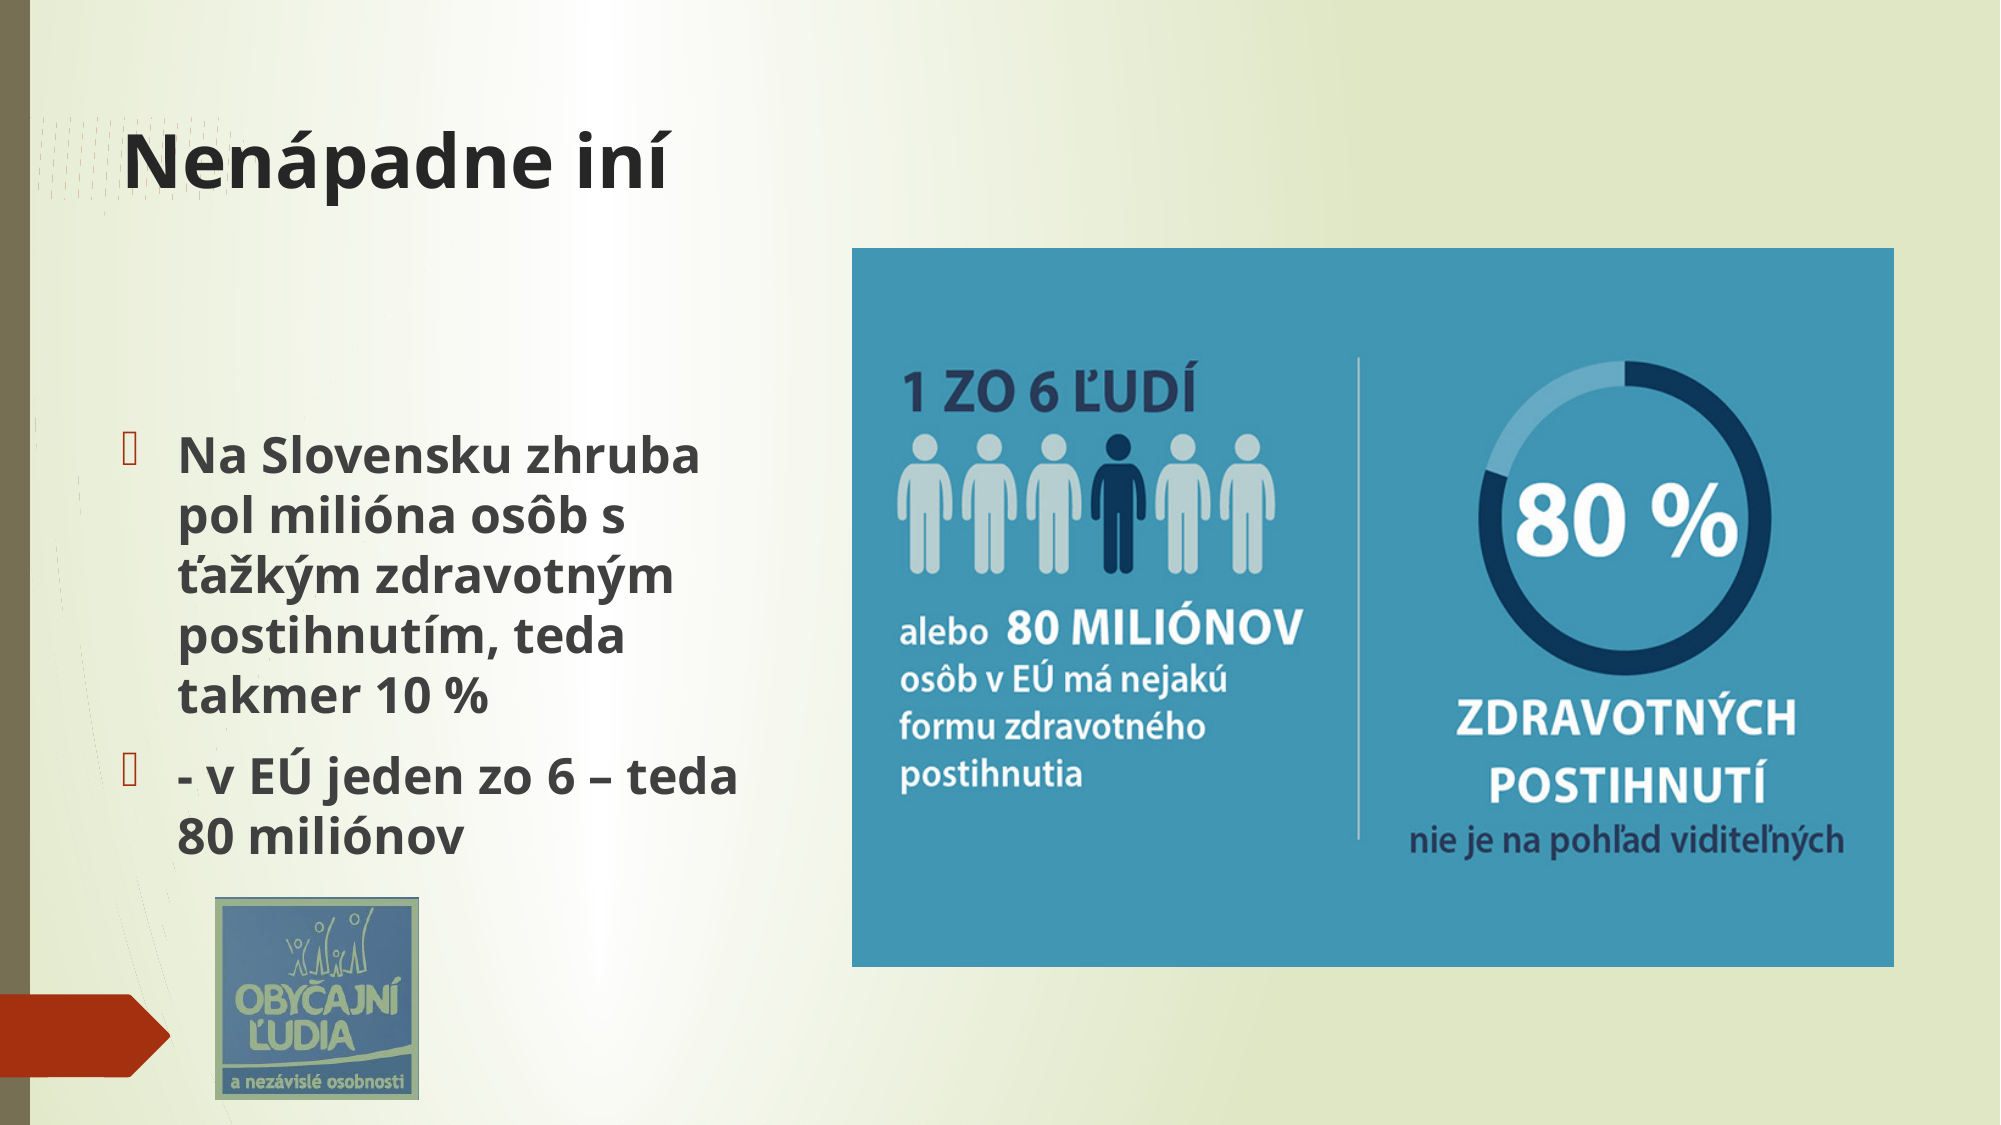

# Nenápadne iní
Na Slovensku zhruba pol milióna osôb s ťažkým zdravotným postihnutím, teda takmer 10 %
- v EÚ jeden zo 6 – teda 80 miliónov